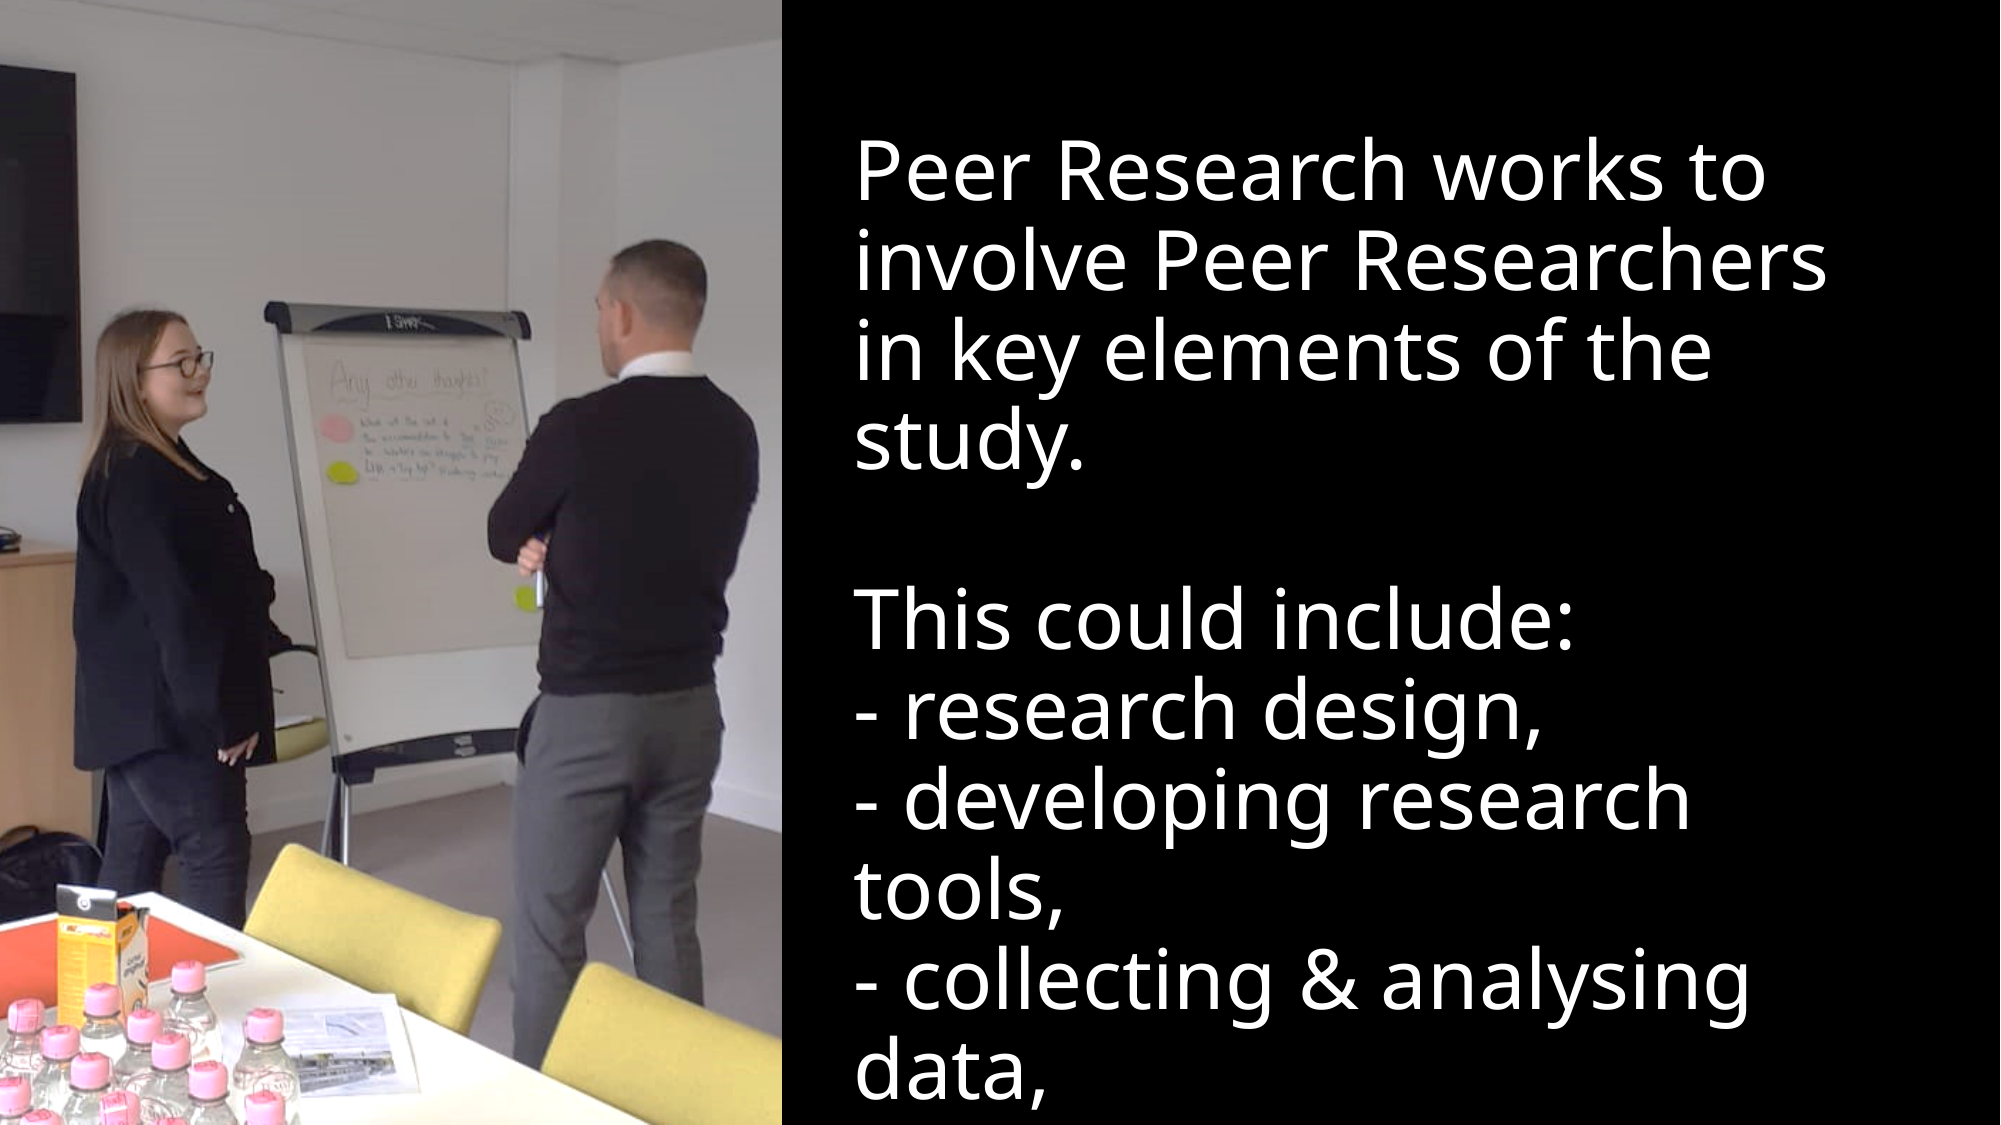

# Peer Research works to involve Peer Researchers in key elements of the study. This could include: - research design, - developing research tools, - collecting & analysing data, -writing up findings